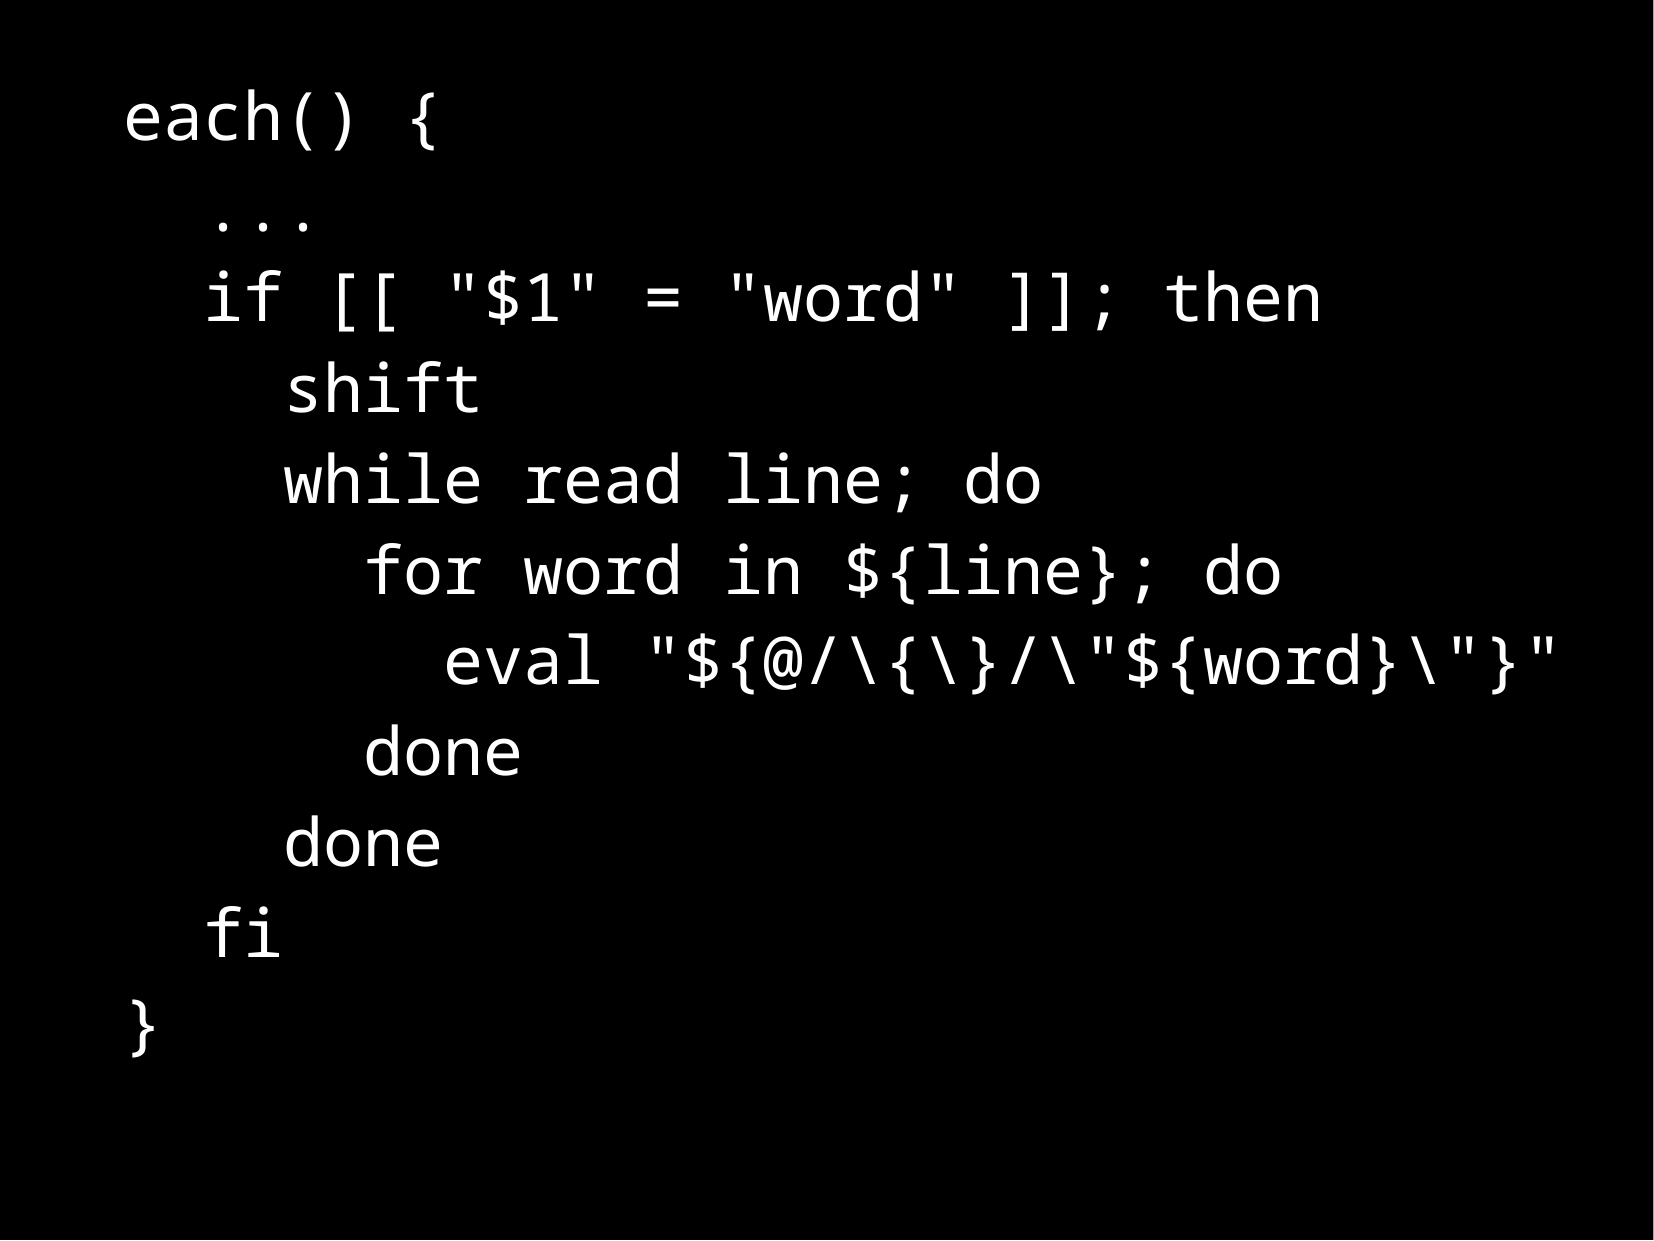

# each() { ... if [[ "$1" = "word" ]]; then shift while read line; do for word in ${line}; do eval "${@/\{\}/\"${word}\"}" done done fi }